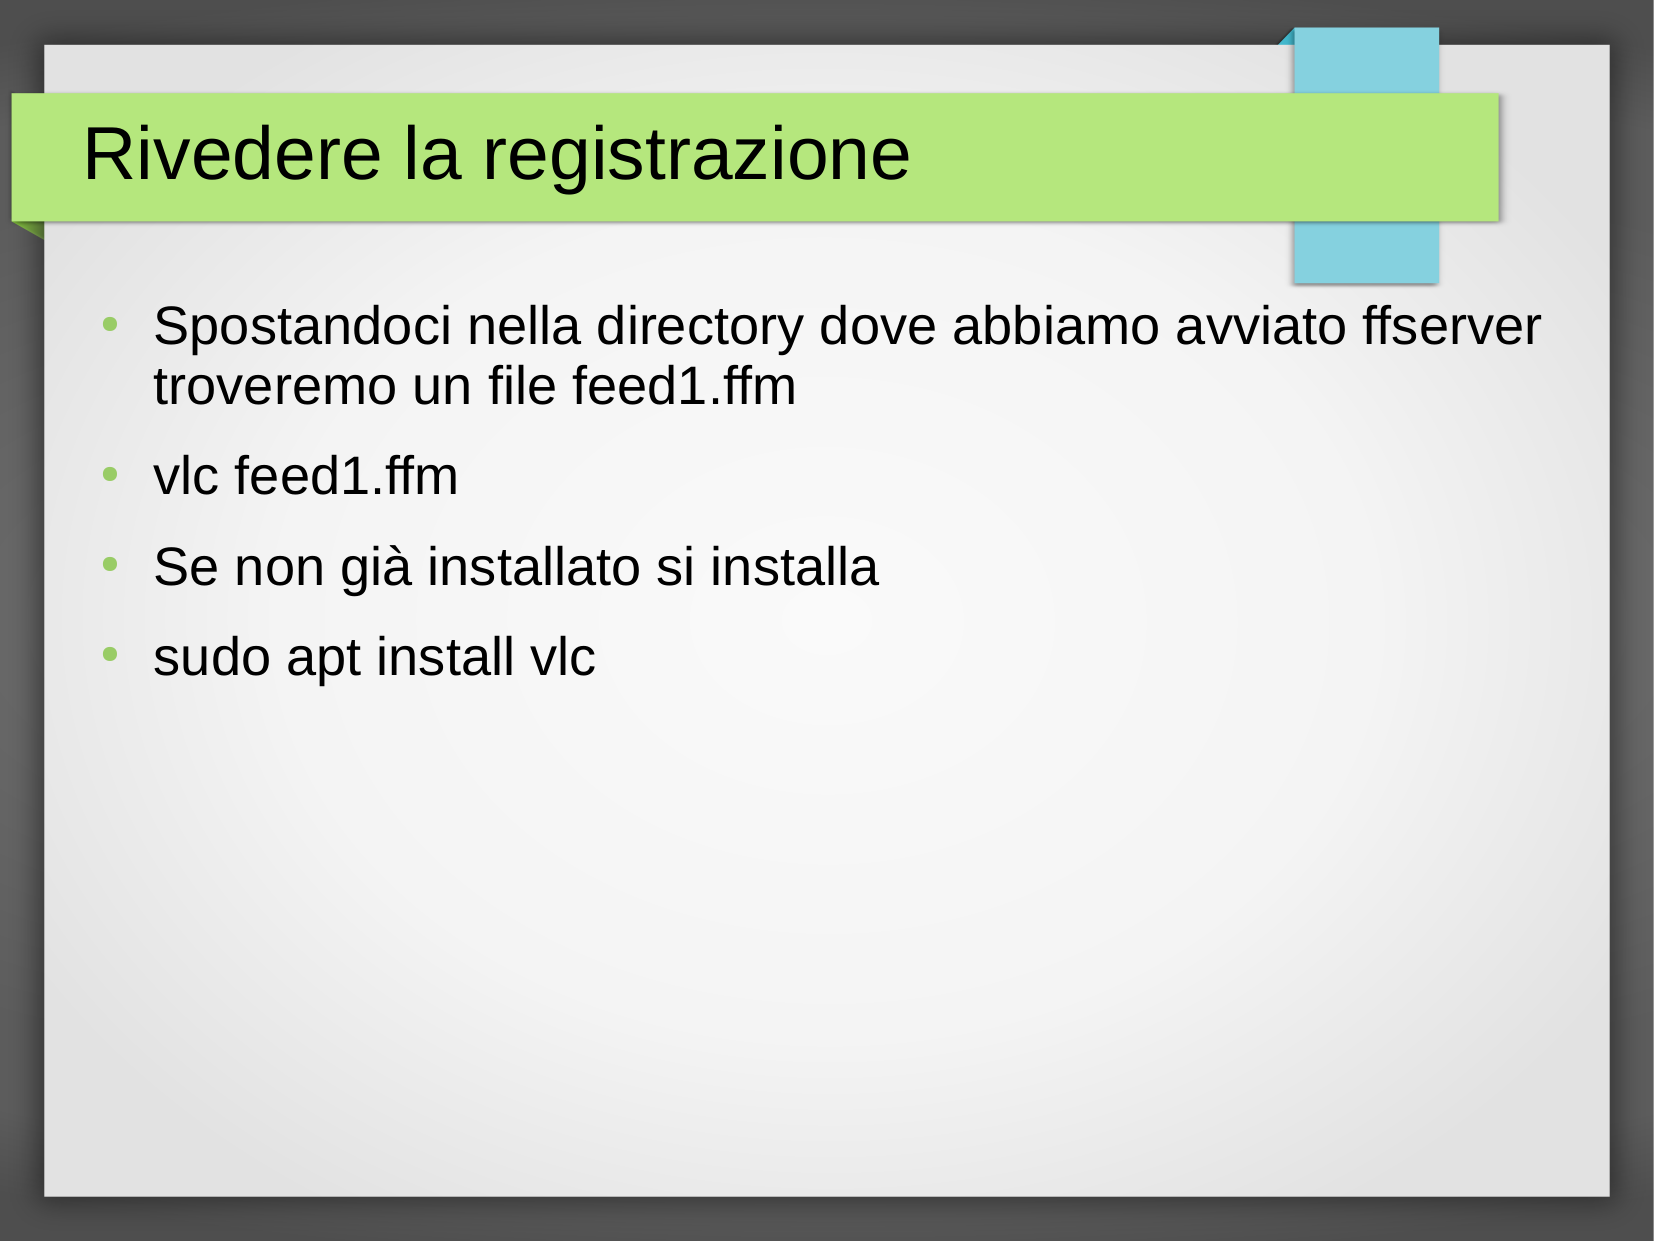

# Rivedere la registrazione
Spostandoci nella directory dove abbiamo avviato ffserver troveremo un file feed1.ffm
vlc feed1.ffm
Se non già installato si installa
sudo apt install vlc